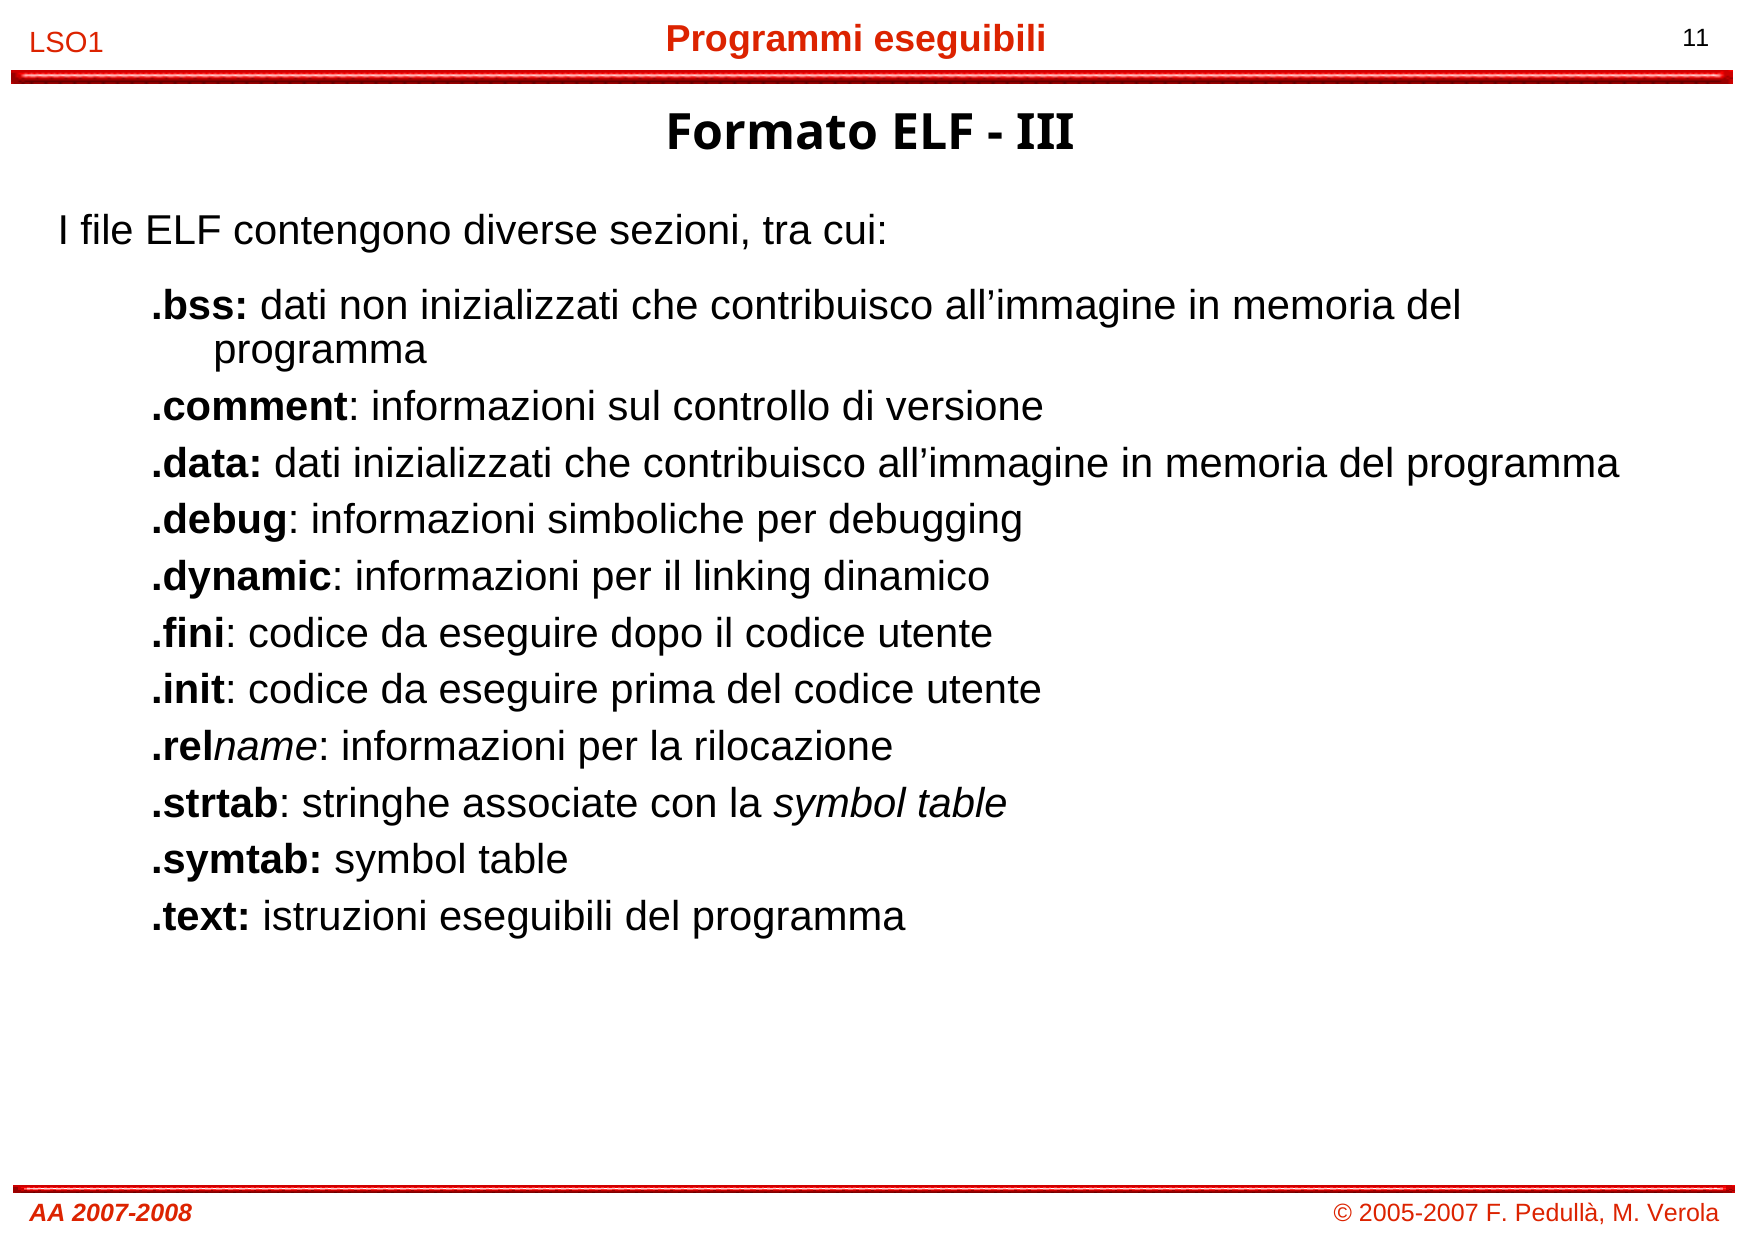

# Formato ELF - III
I file ELF contengono diverse sezioni, tra cui:
.bss: dati non inizializzati che contribuisco all’immagine in memoria del programma
.comment: informazioni sul controllo di versione
.data: dati inizializzati che contribuisco all’immagine in memoria del programma
.debug: informazioni simboliche per debugging
.dynamic: informazioni per il linking dinamico
.fini: codice da eseguire dopo il codice utente
.init: codice da eseguire prima del codice utente
.relname: informazioni per la rilocazione
.strtab: stringhe associate con la symbol table
.symtab: symbol table
.text: istruzioni eseguibili del programma